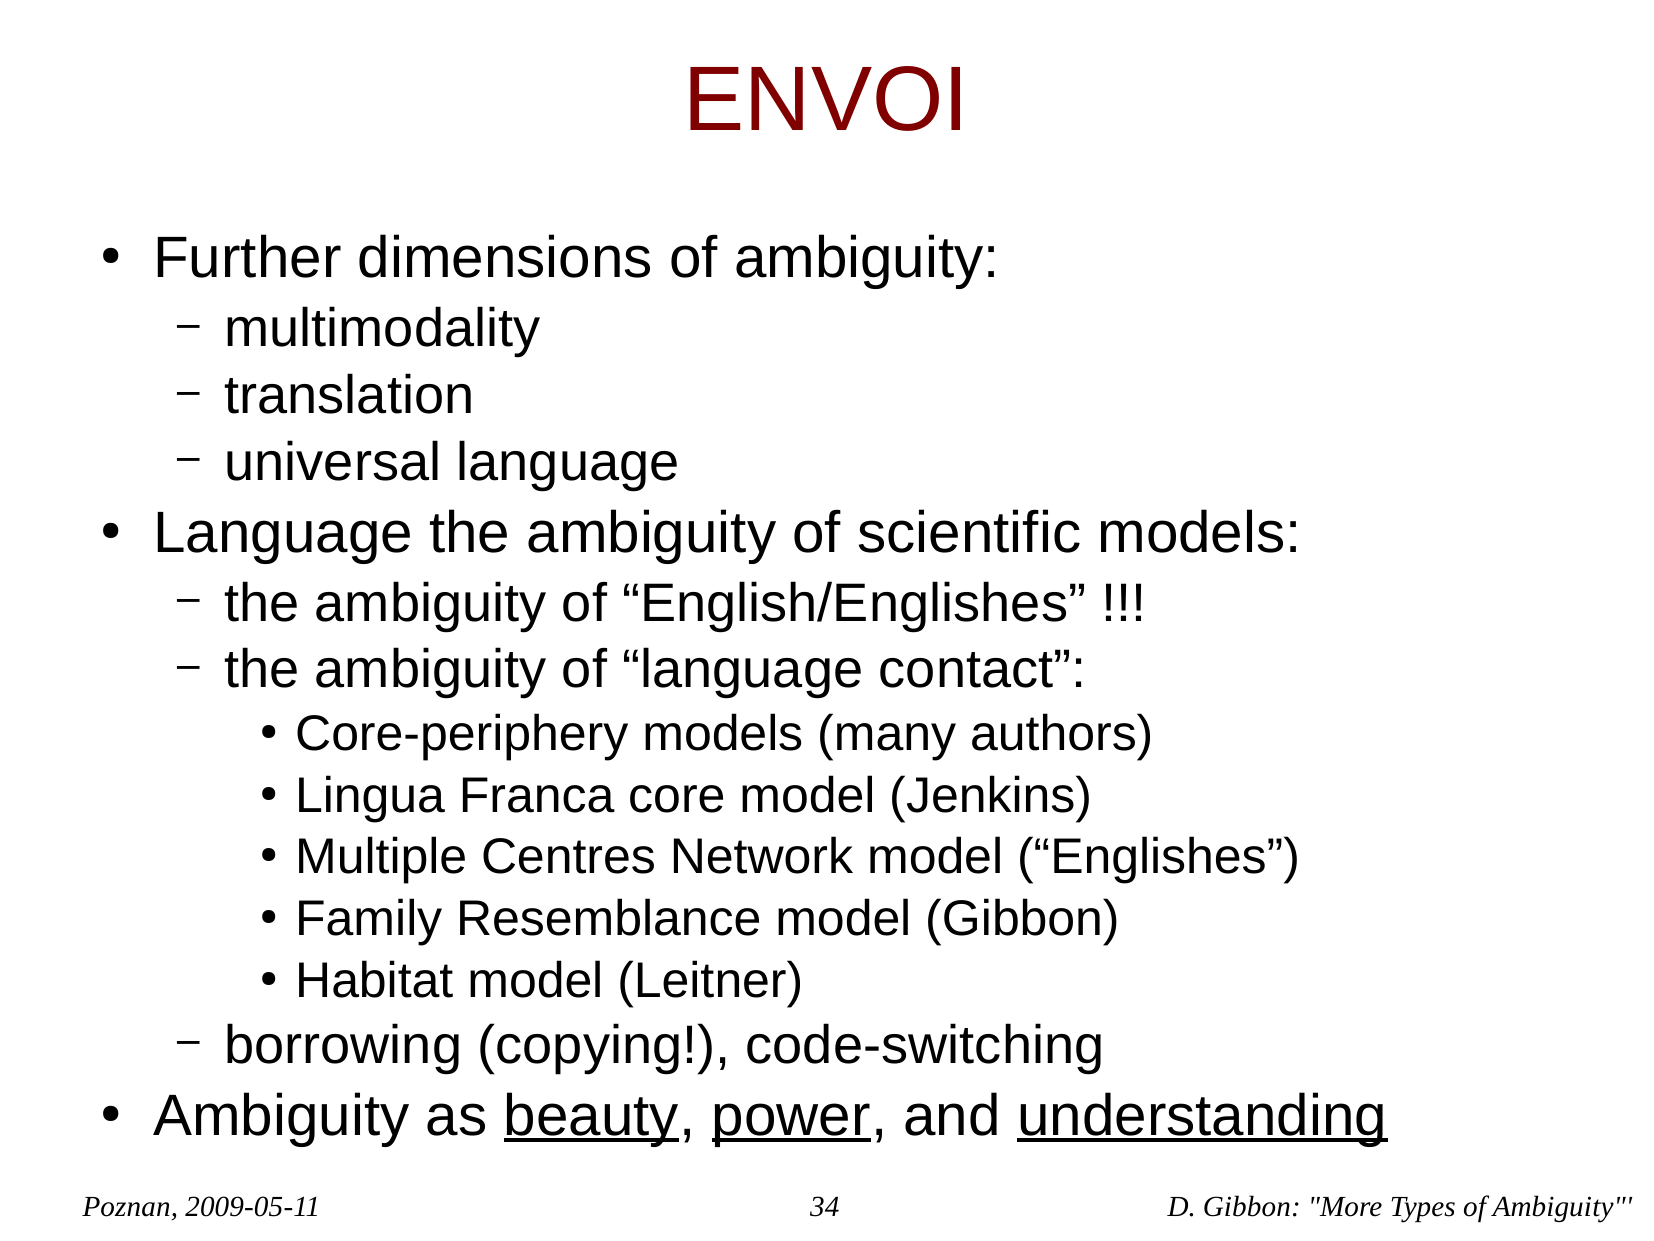

# ENVOI
Further dimensions of ambiguity:
multimodality
translation
universal language
Language the ambiguity of scientific models:
the ambiguity of “English/Englishes” !!!
the ambiguity of “language contact”:
Core-periphery models (many authors)
Lingua Franca core model (Jenkins)
Multiple Centres Network model (“Englishes”)
Family Resemblance model (Gibbon)
Habitat model (Leitner)
borrowing (copying!), code-switching
Ambiguity as beauty, power, and understanding
Poznan, 2009-05-11
34
D. Gibbon: "More Types of Ambiguity"'